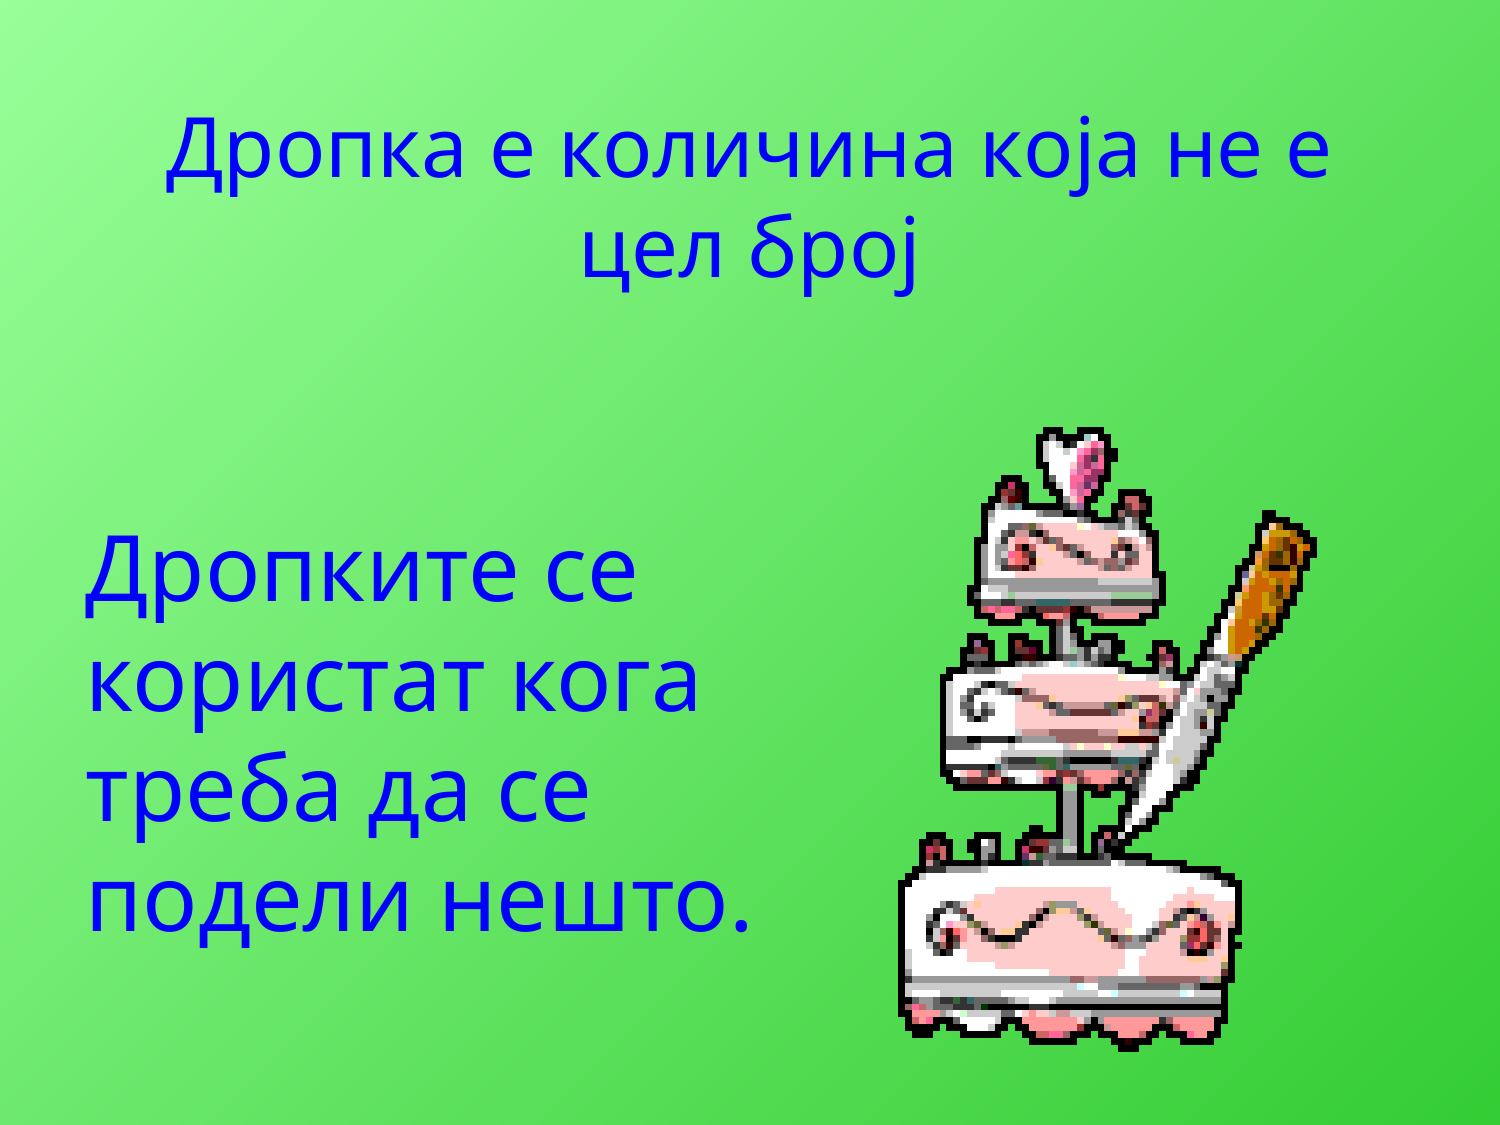

# Дропка е количина која не е цел број
Дропките се користат кога треба да се подели нешто.